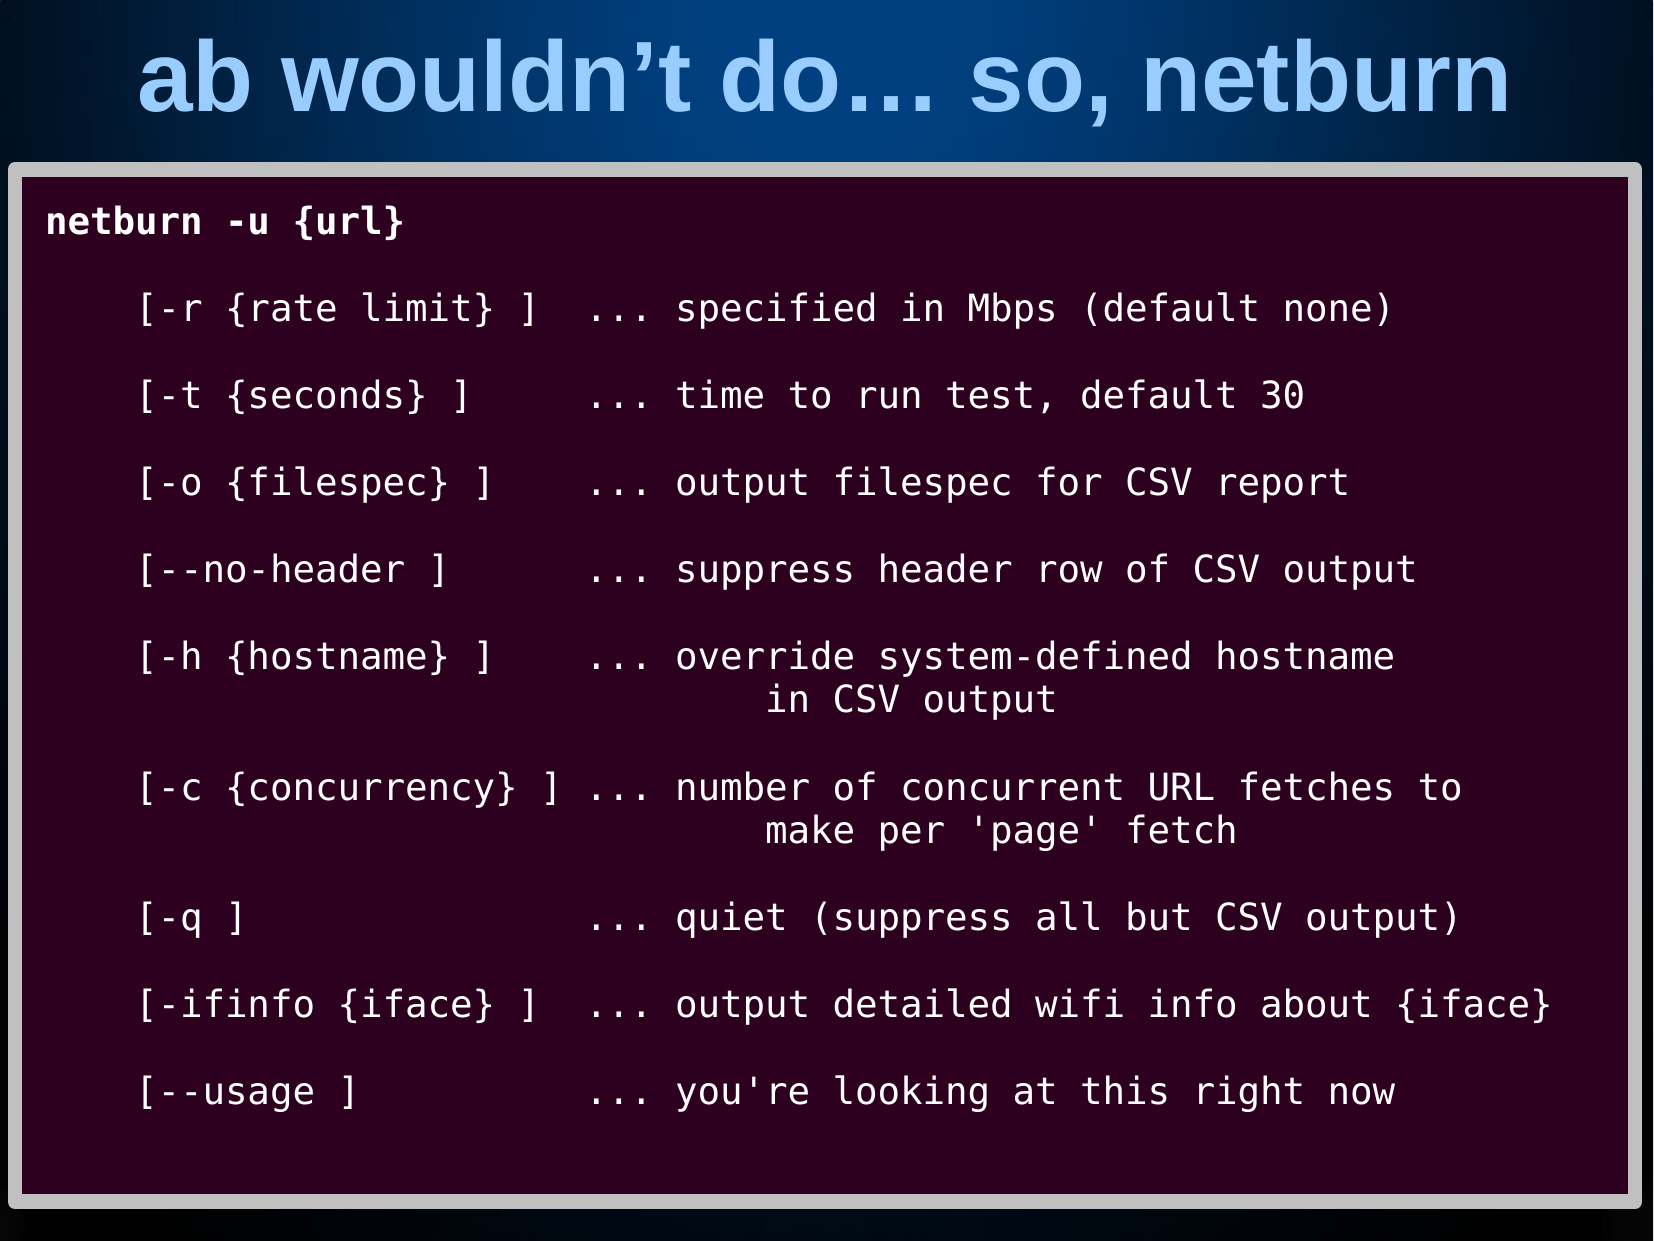

# ab wouldn’t do… so, netburn
netburn -u {url}
 [-r {rate limit} ] ... specified in Mbps (default none)
 [-t {seconds} ] ... time to run test, default 30
 [-o {filespec} ] ... output filespec for CSV report
 [--no-header ] ... suppress header row of CSV output
 [-h {hostname} ] ... override system-defined hostname
 in CSV output
 [-c {concurrency} ] ... number of concurrent URL fetches to
 make per 'page' fetch
 [-q ] ... quiet (suppress all but CSV output)
 [-ifinfo {iface} ] ... output detailed wifi info about {iface}
 [--usage ] ... you're looking at this right now